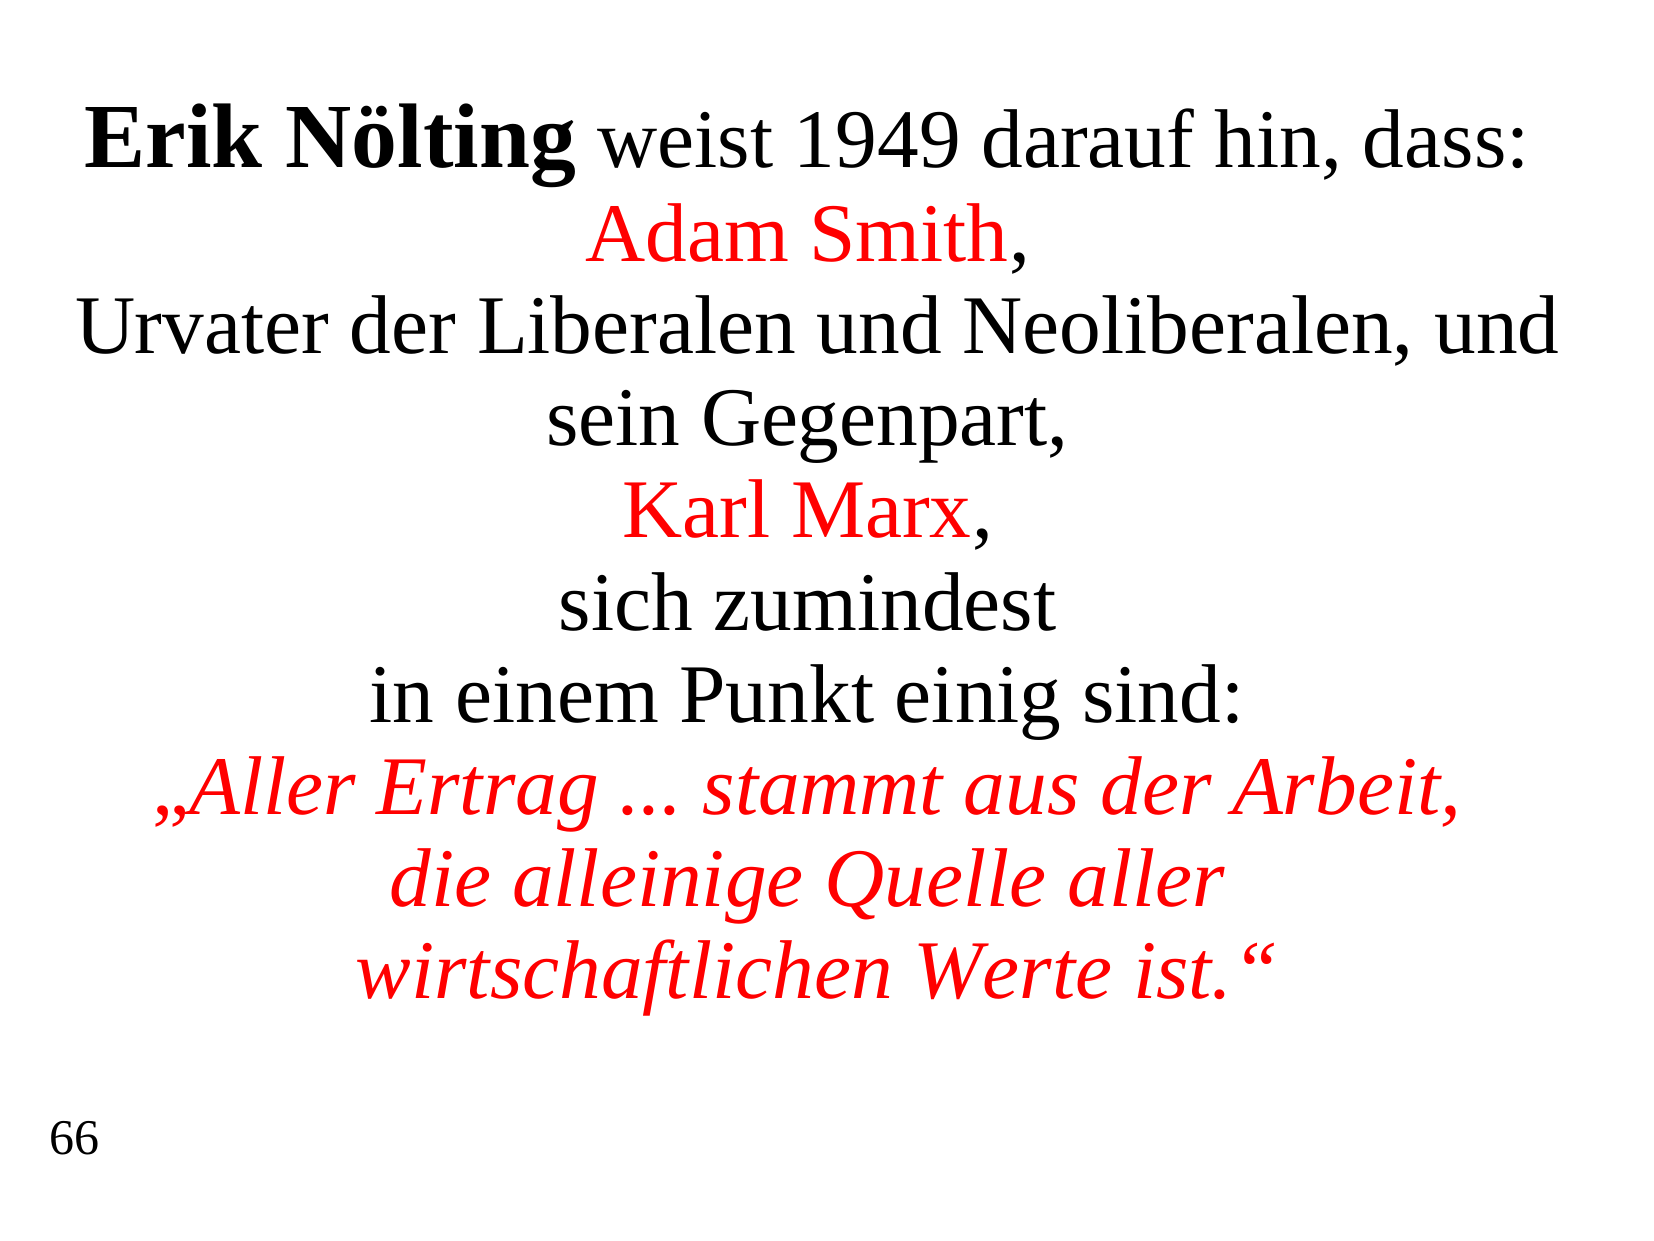

Erik Nölting weist 1949 darauf hin, dass:
Adam Smith,
Urvater der Liberalen und Neoliberalen, und sein Gegenpart,
Karl Marx,
sich zumindest
in einem Punkt einig sind:
„Aller Ertrag ... stammt aus der Arbeit,
die alleinige Quelle aller
wirtschaftlichen Werte ist.“